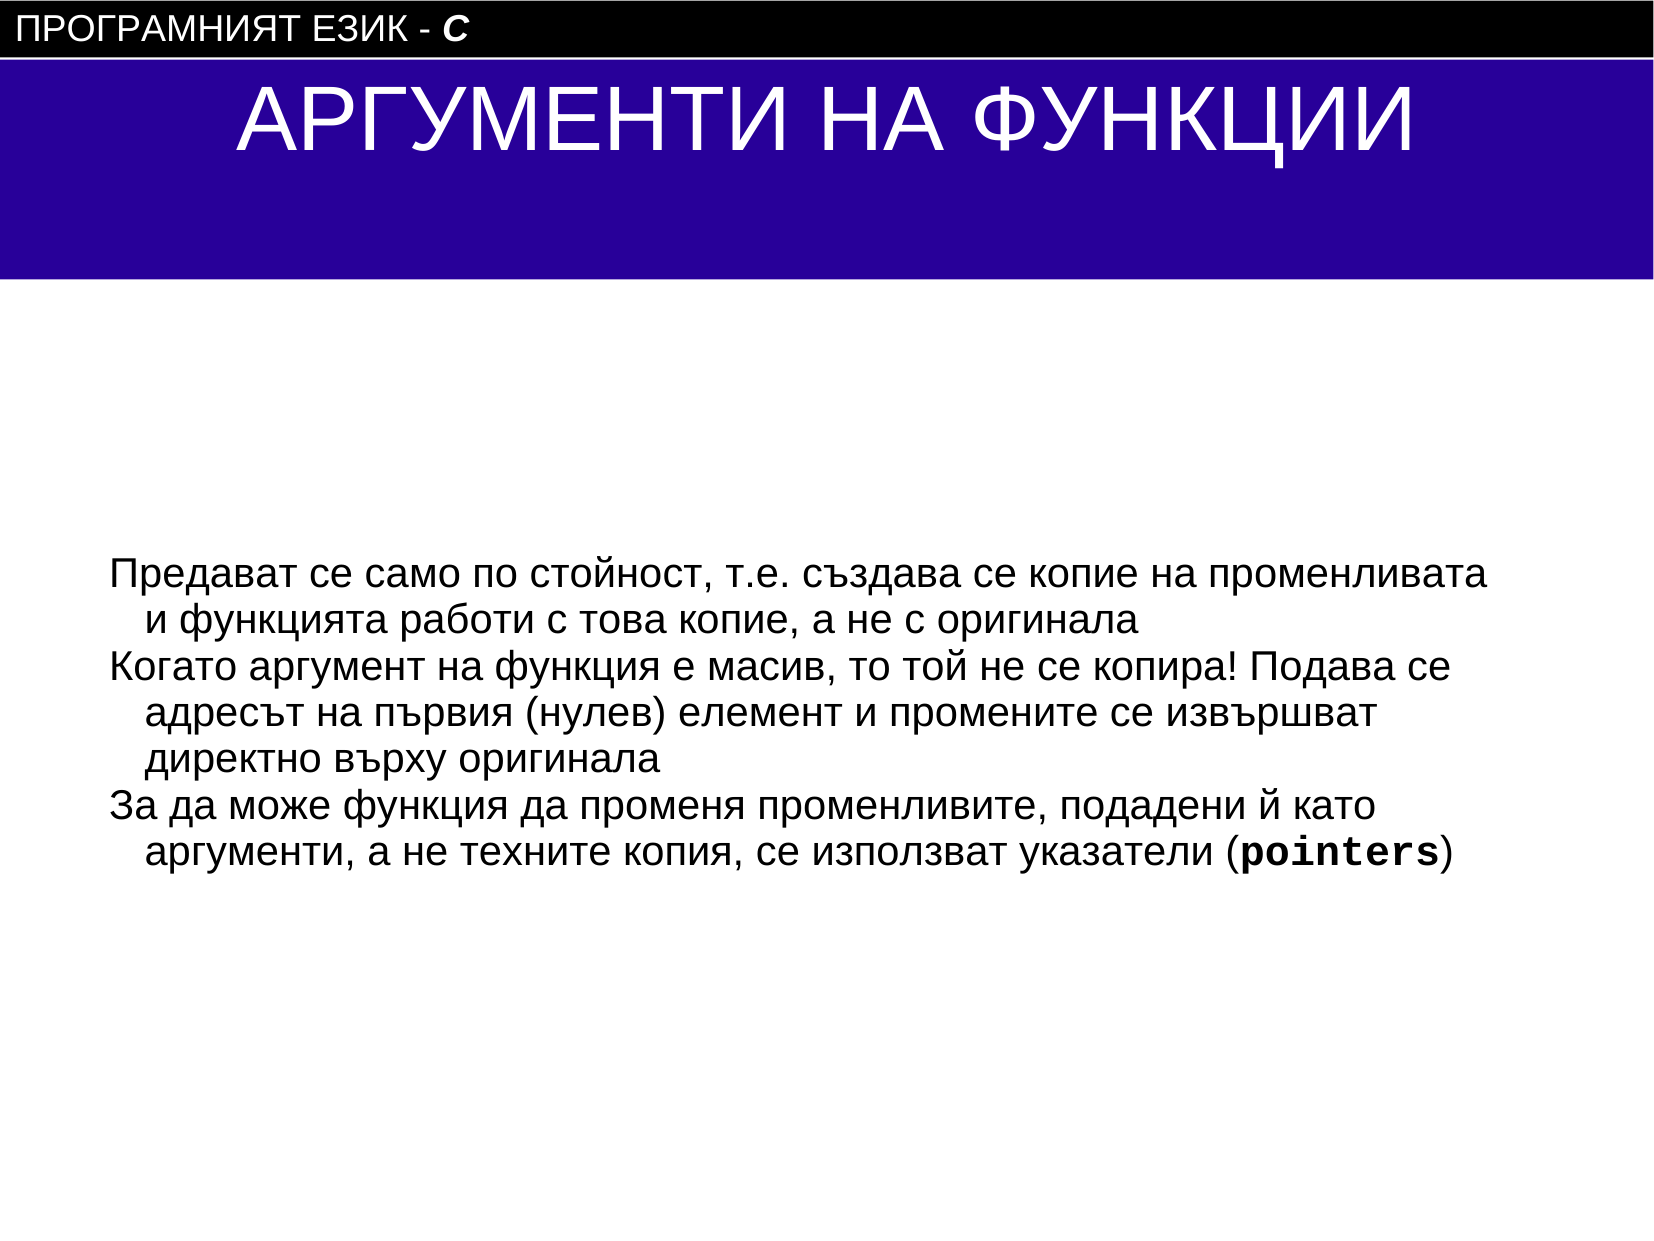

ПРОГРАМНИЯT ЕЗИК - С
			АРГУМЕНТИ НА ФУНКЦИИ
Предават се само по стойност, т.е. създава се копие на променливата и функцията работи с това копие, а не с оригинала
Когато аргумент на функция е масив, то той не се копира! Подава се адресът на първия (нулев) елемент и промените се извършват директно върху оригинала
За да може функция да променя променливите, подадени й като аргументи, а не техните копия, се използват указатели (pointers)